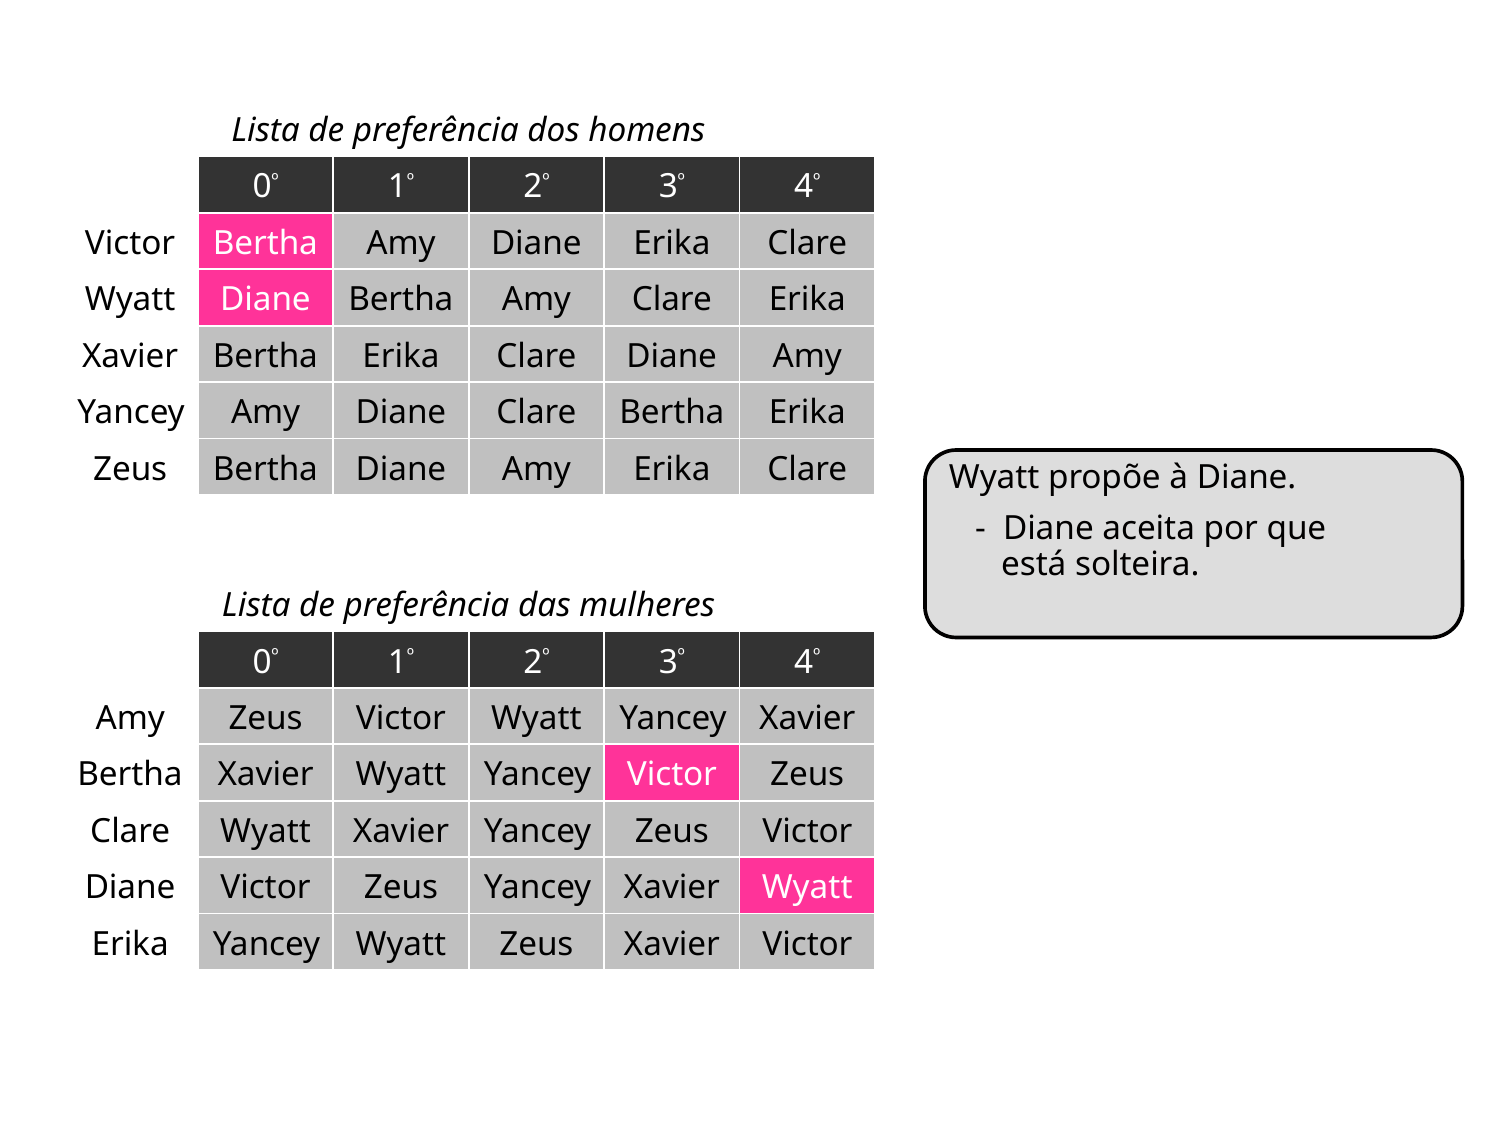

Bertha
Diane
Wyatt propõe à Diane.
 - Diane aceita por que
 está solteira.
Victor
Wyatt